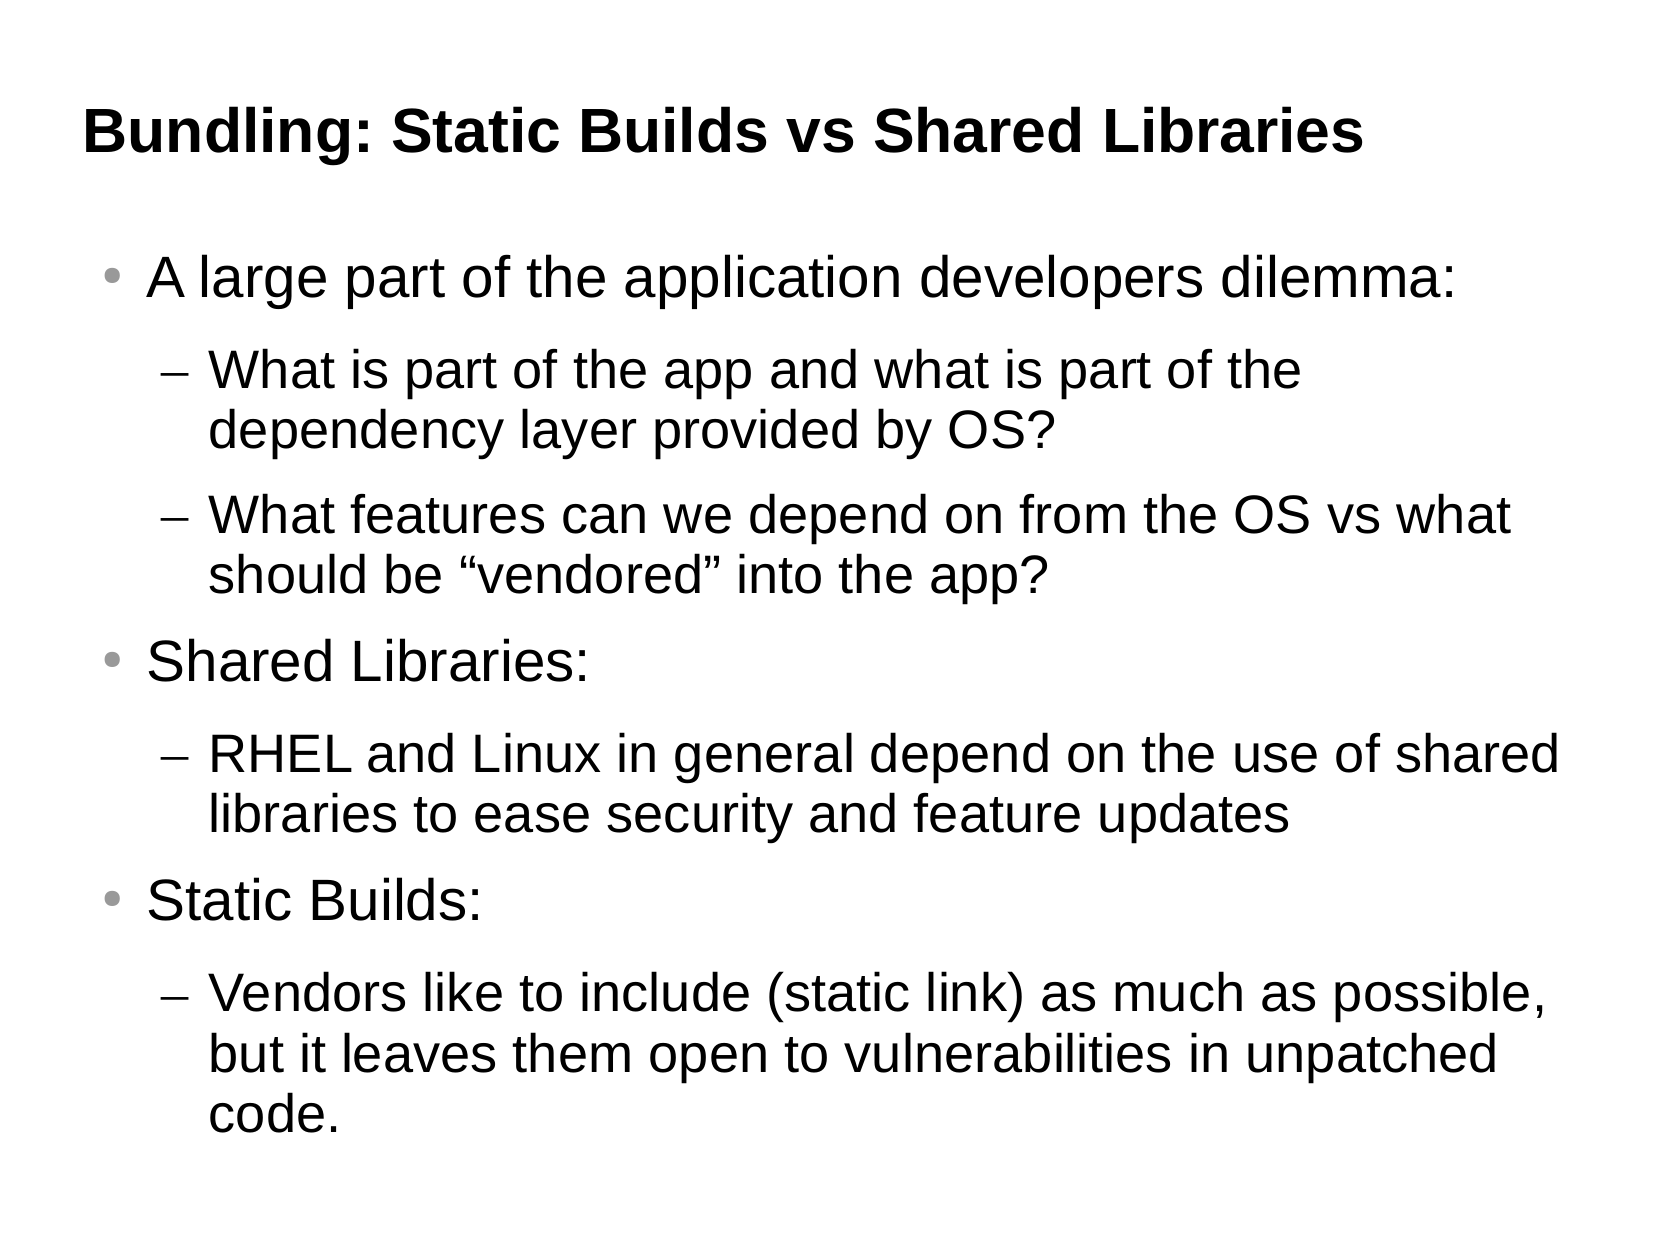

# Bundling: Static Builds vs Shared Libraries
A large part of the application developers dilemma:
What is part of the app and what is part of the dependency layer provided by OS?
What features can we depend on from the OS vs what should be “vendored” into the app?
Shared Libraries:
RHEL and Linux in general depend on the use of shared libraries to ease security and feature updates
Static Builds:
Vendors like to include (static link) as much as possible, but it leaves them open to vulnerabilities in unpatched code.